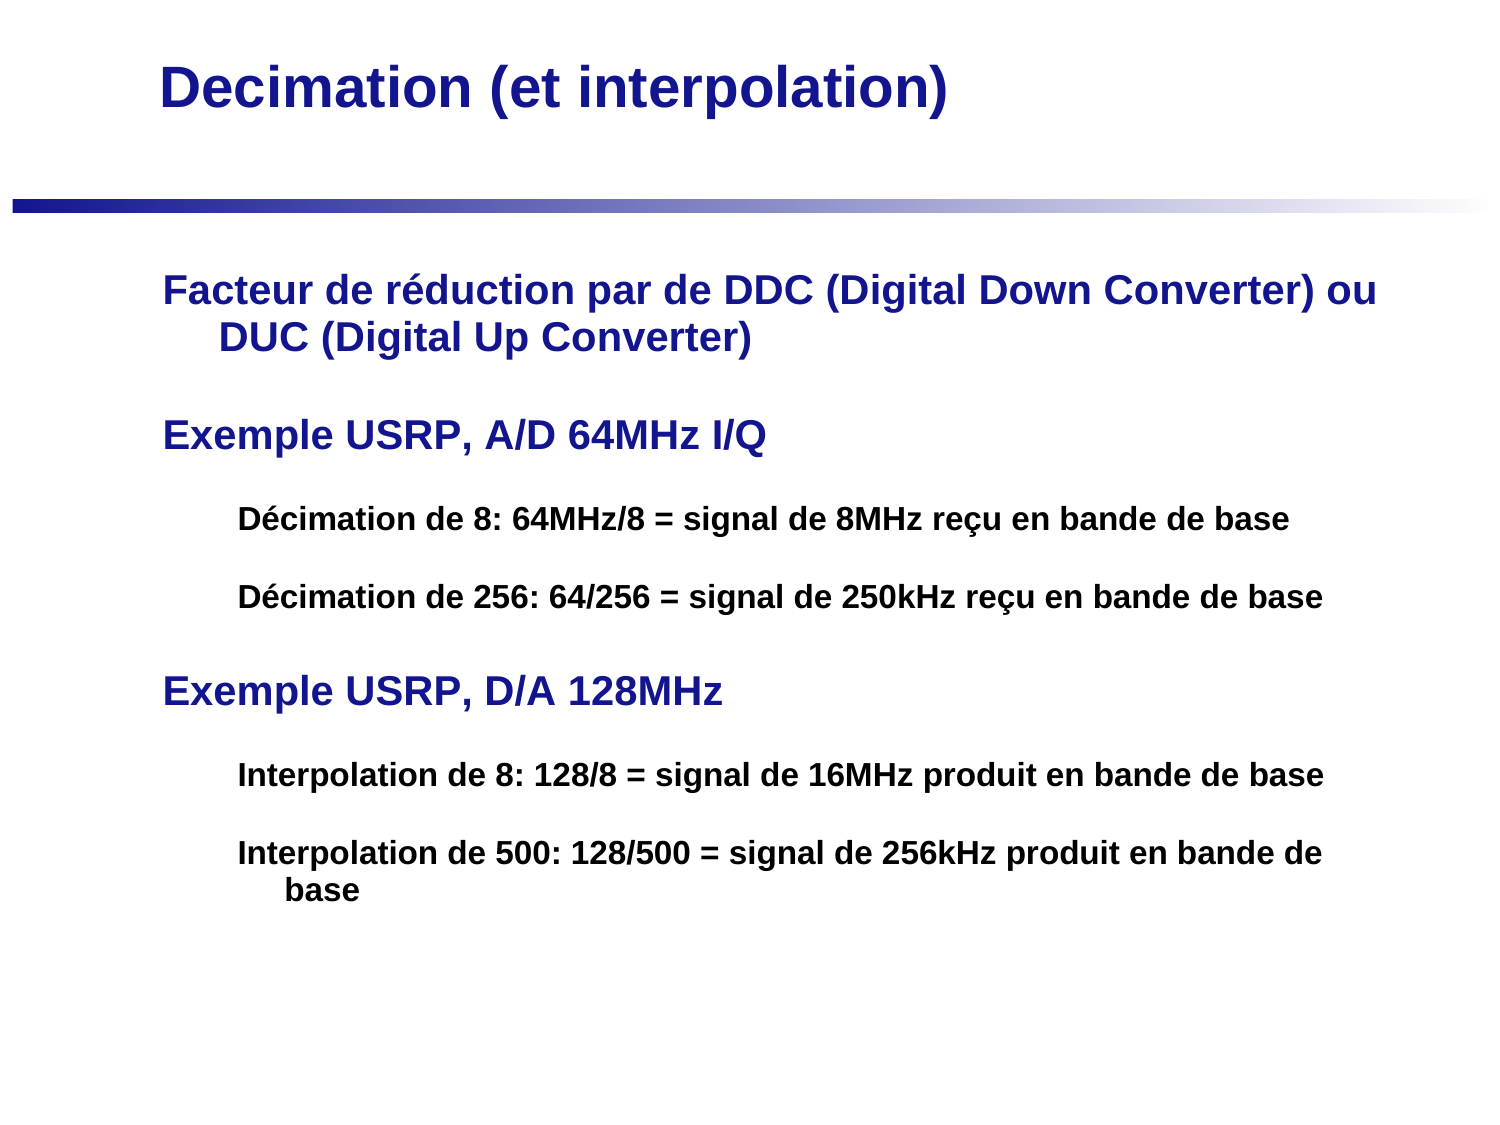

# Decimation (et interpolation)
Facteur de réduction par de DDC (Digital Down Converter) ou DUC (Digital Up Converter)
Exemple USRP, A/D 64MHz I/Q
Décimation de 8: 64MHz/8 = signal de 8MHz reçu en bande de base
Décimation de 256: 64/256 = signal de 250kHz reçu en bande de base
Exemple USRP, D/A 128MHz
Interpolation de 8: 128/8 = signal de 16MHz produit en bande de base
Interpolation de 500: 128/500 = signal de 256kHz produit en bande de base